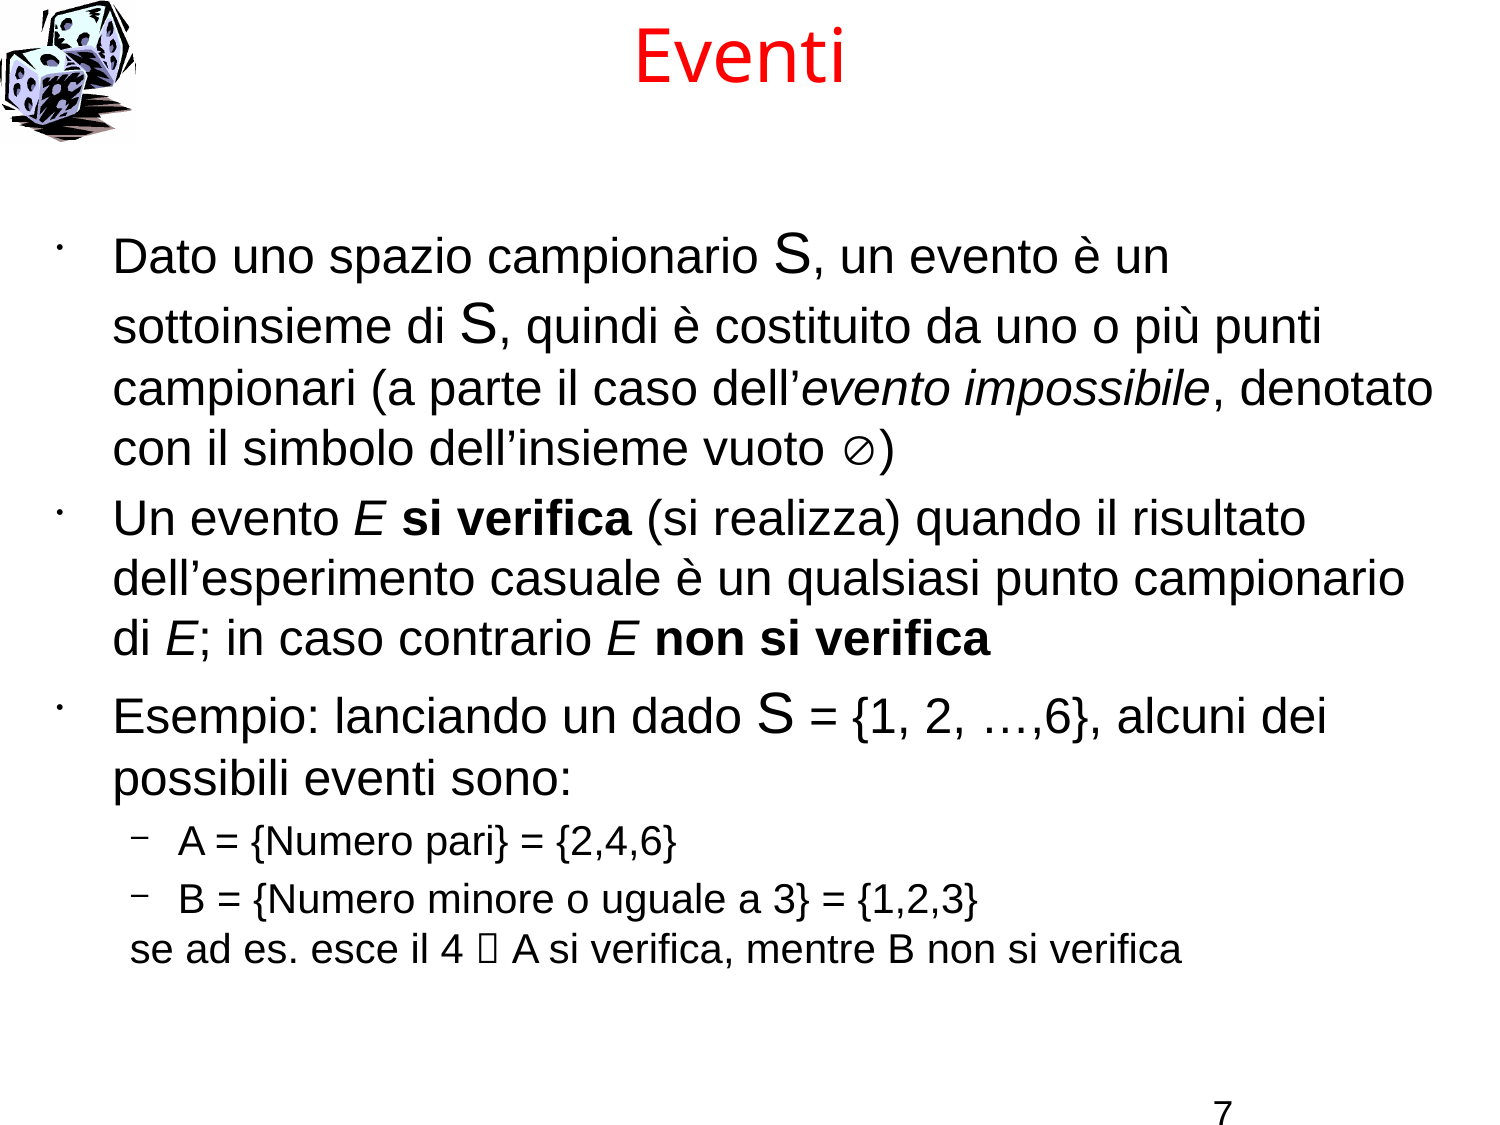

# Eventi
Dato uno spazio campionario S, un evento è un sottoinsieme di S, quindi è costituito da uno o più punti campionari (a parte il caso dell’evento impossibile, denotato con il simbolo dell’insieme vuoto )
Un evento E si verifica (si realizza) quando il risultato dell’esperimento casuale è un qualsiasi punto campionario di E; in caso contrario E non si verifica
Esempio: lanciando un dado S = {1, 2, …,6}, alcuni dei possibili eventi sono:
A = {Numero pari} = {2,4,6}
B = {Numero minore o uguale a 3} = {1,2,3}
	se ad es. esce il 4  A si verifica, mentre B non si verifica